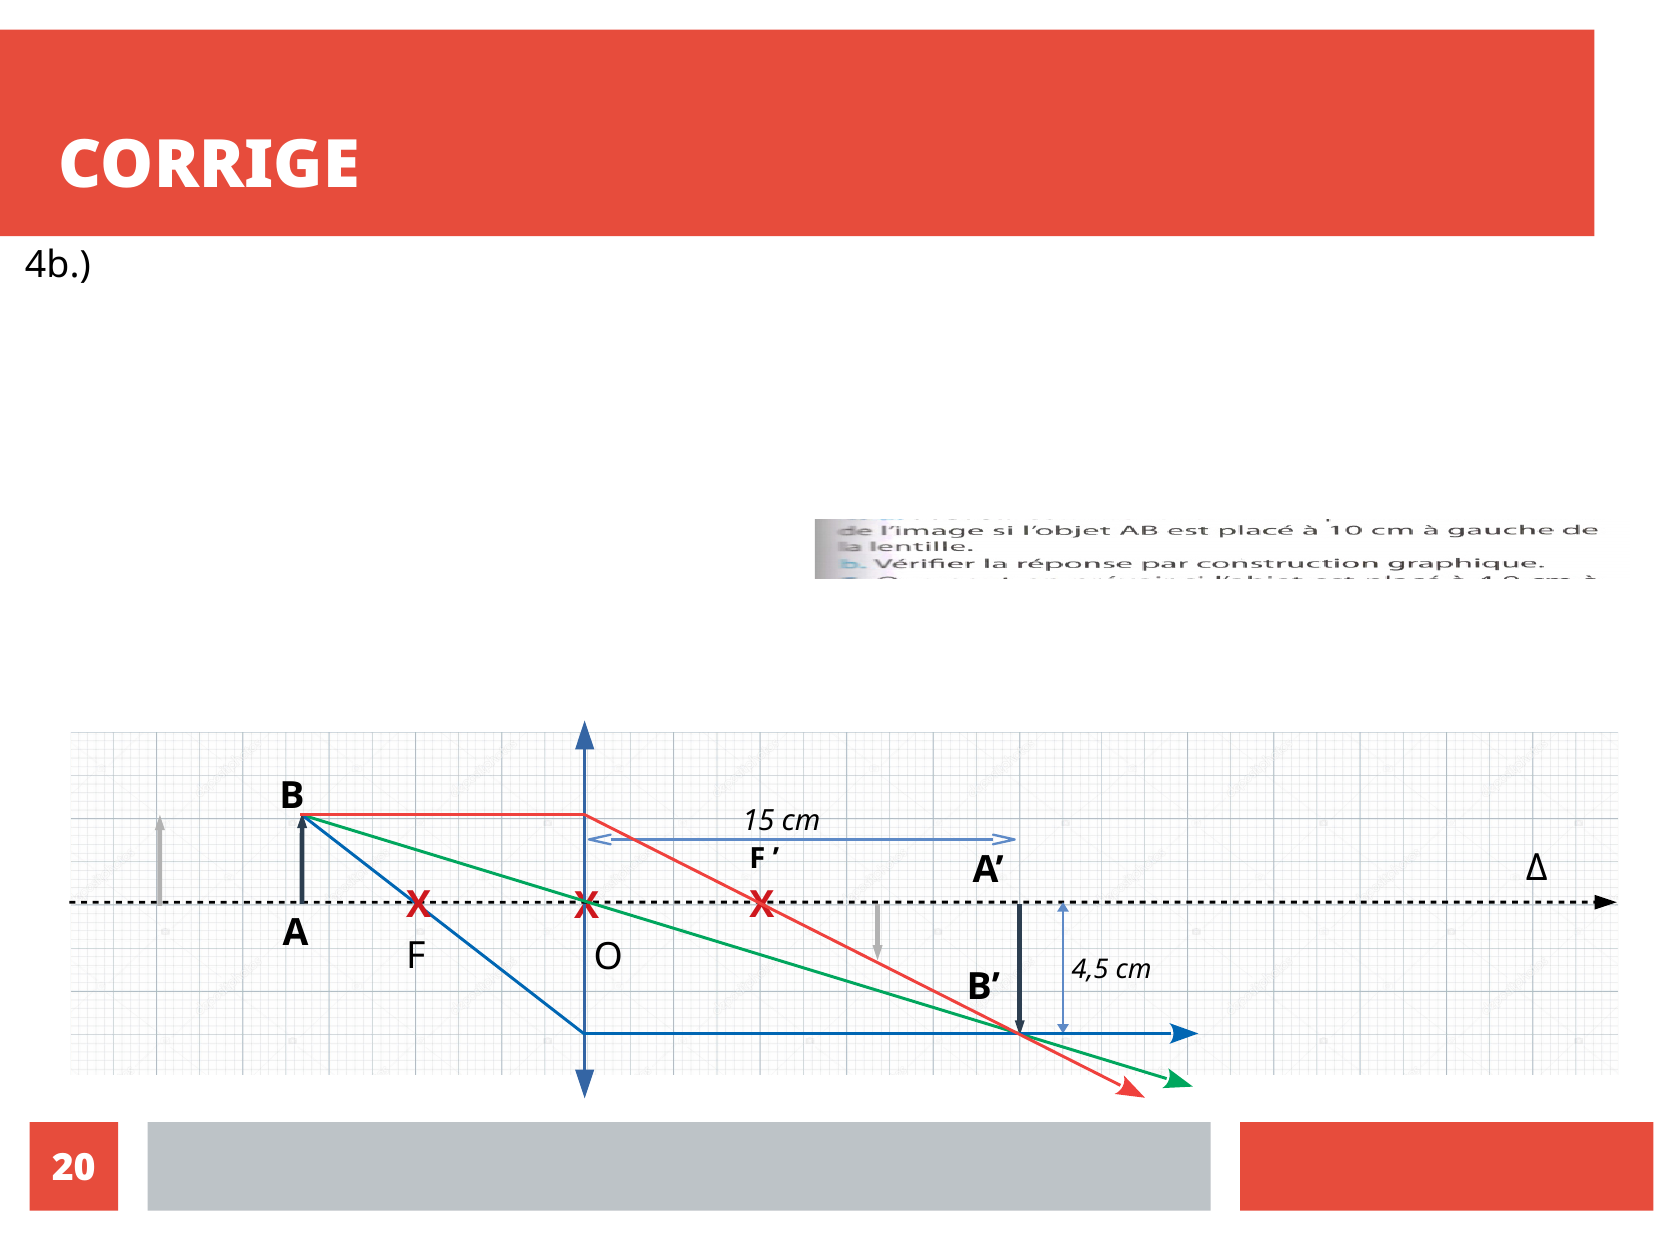

# CORRIGE
4b.)
B
A
15 cm
F ’
X
Δ
A’
B’
X
F
X
 O
4,5 cm
20